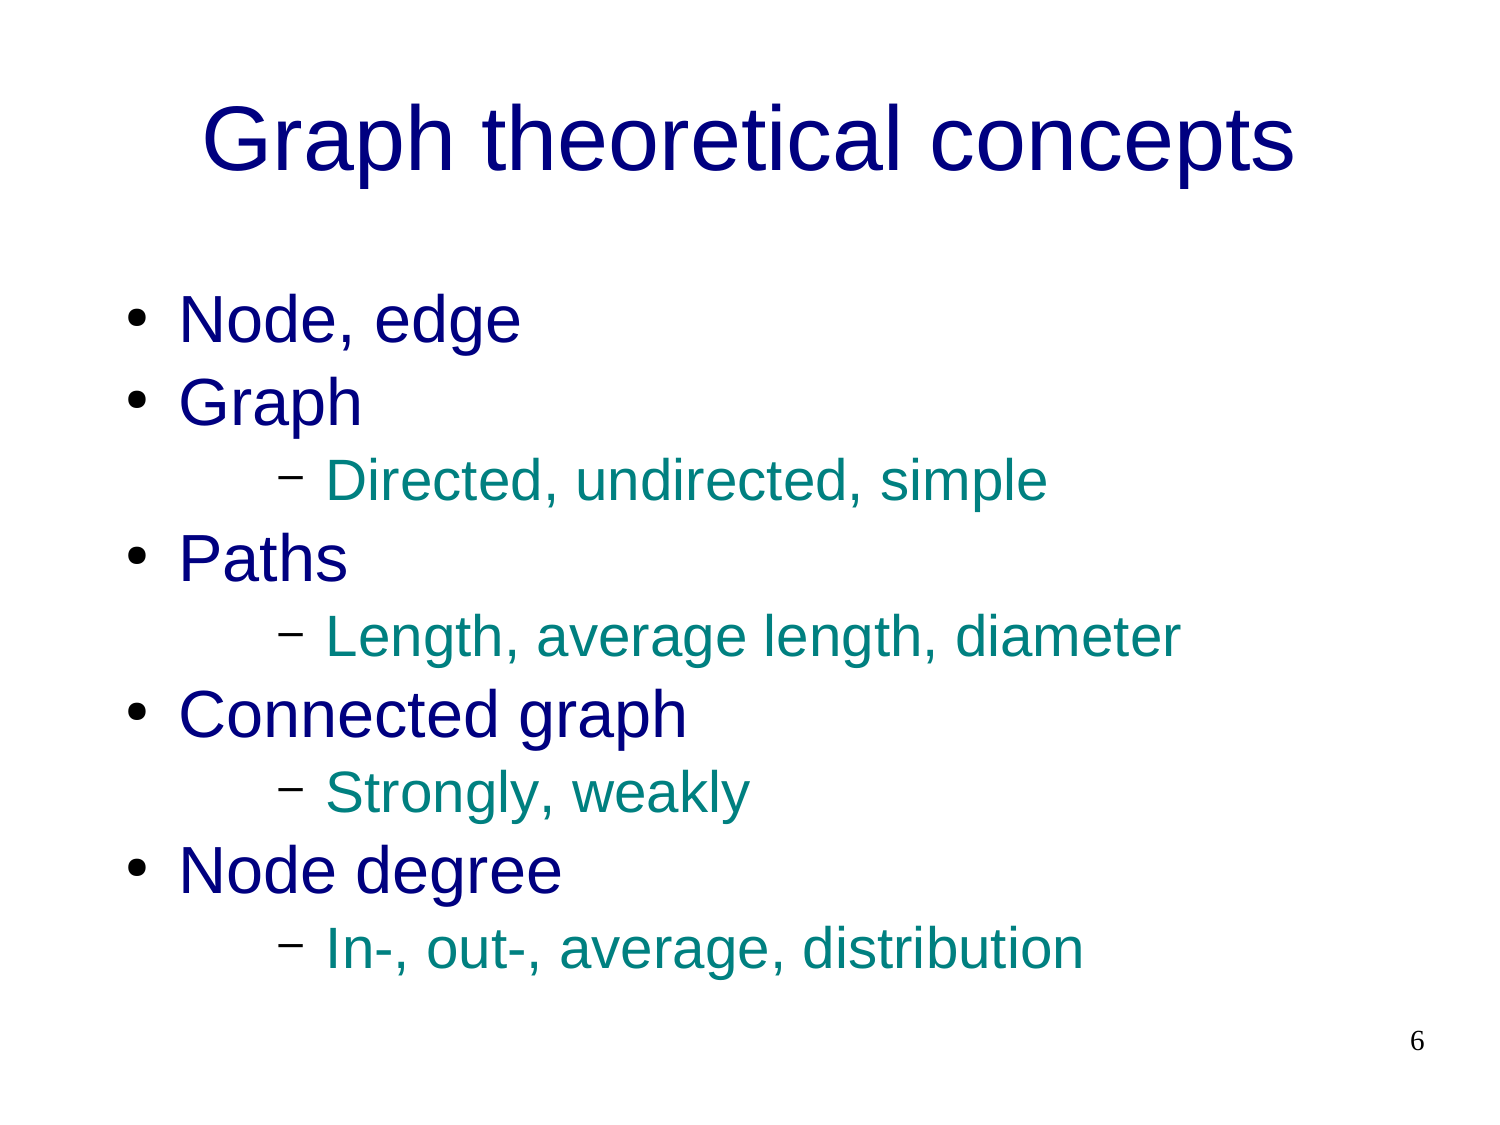

Graph theoretical concepts
# Node, edge
Graph
Directed, undirected, simple
Paths
Length, average length, diameter
Connected graph
Strongly, weakly
Node degree
In-, out-, average, distribution
6